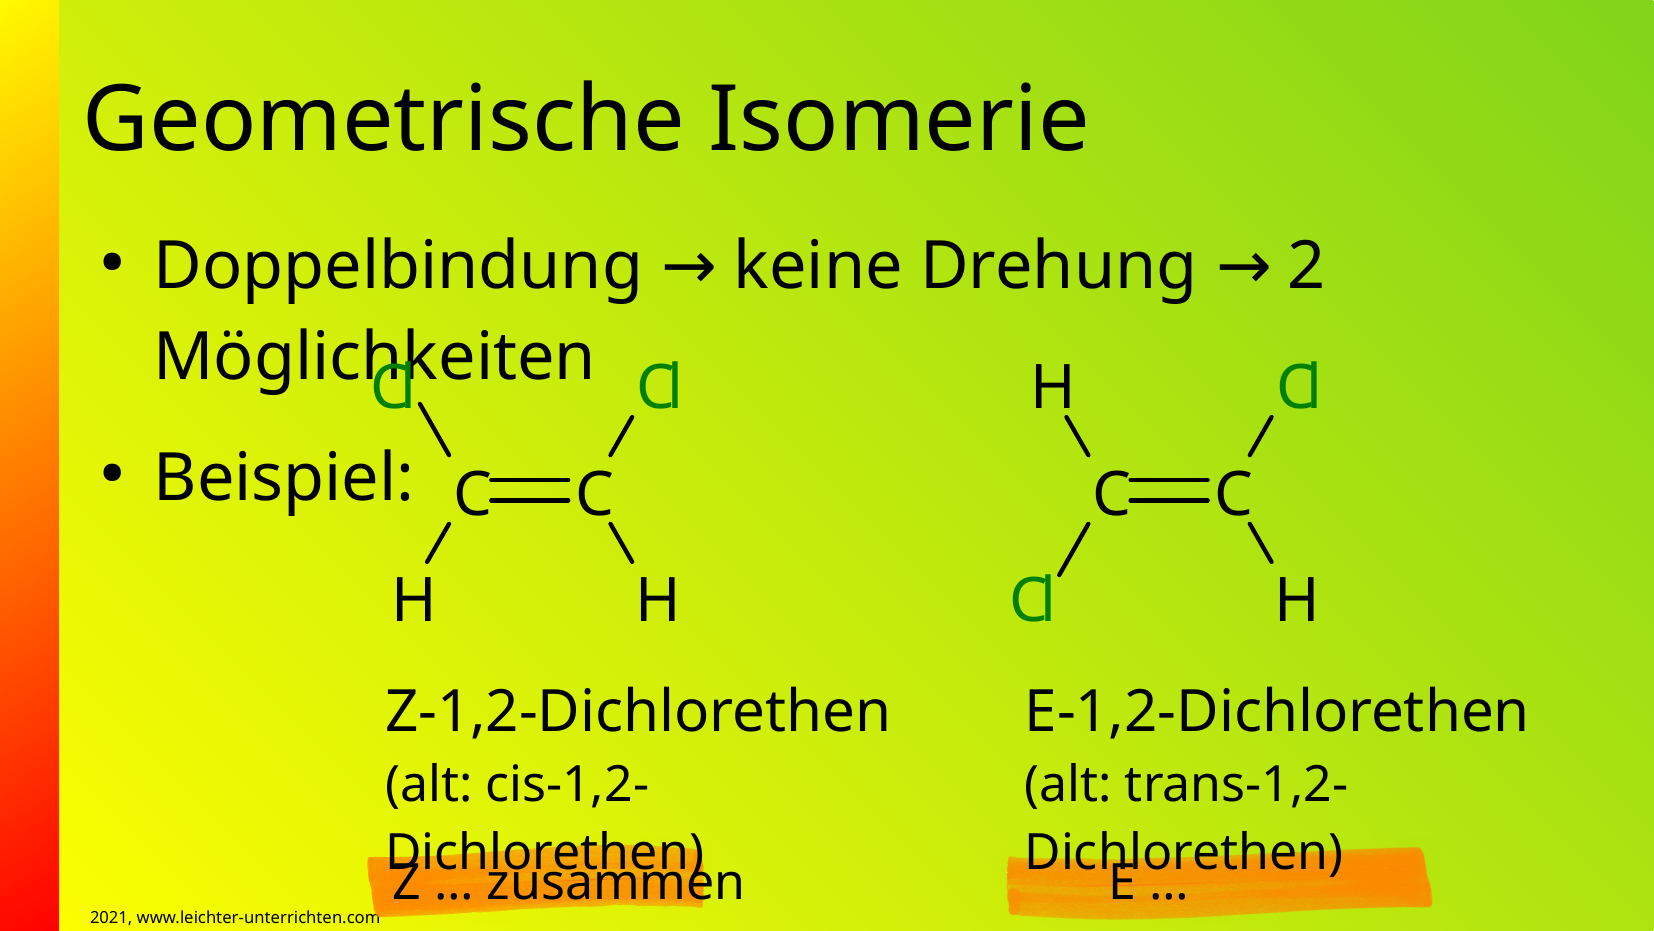

# Geometrische Isomerie
Doppelbindung → keine Drehung → 2 Möglichkeiten
Beispiel:
Z-1,2-Dichlorethen
(alt: cis-1,2-Dichlorethen)
E-1,2-Dichlorethen
(alt: trans-1,2-Dichlorethen)
Z … zusammen					 E … entgegengesetzt